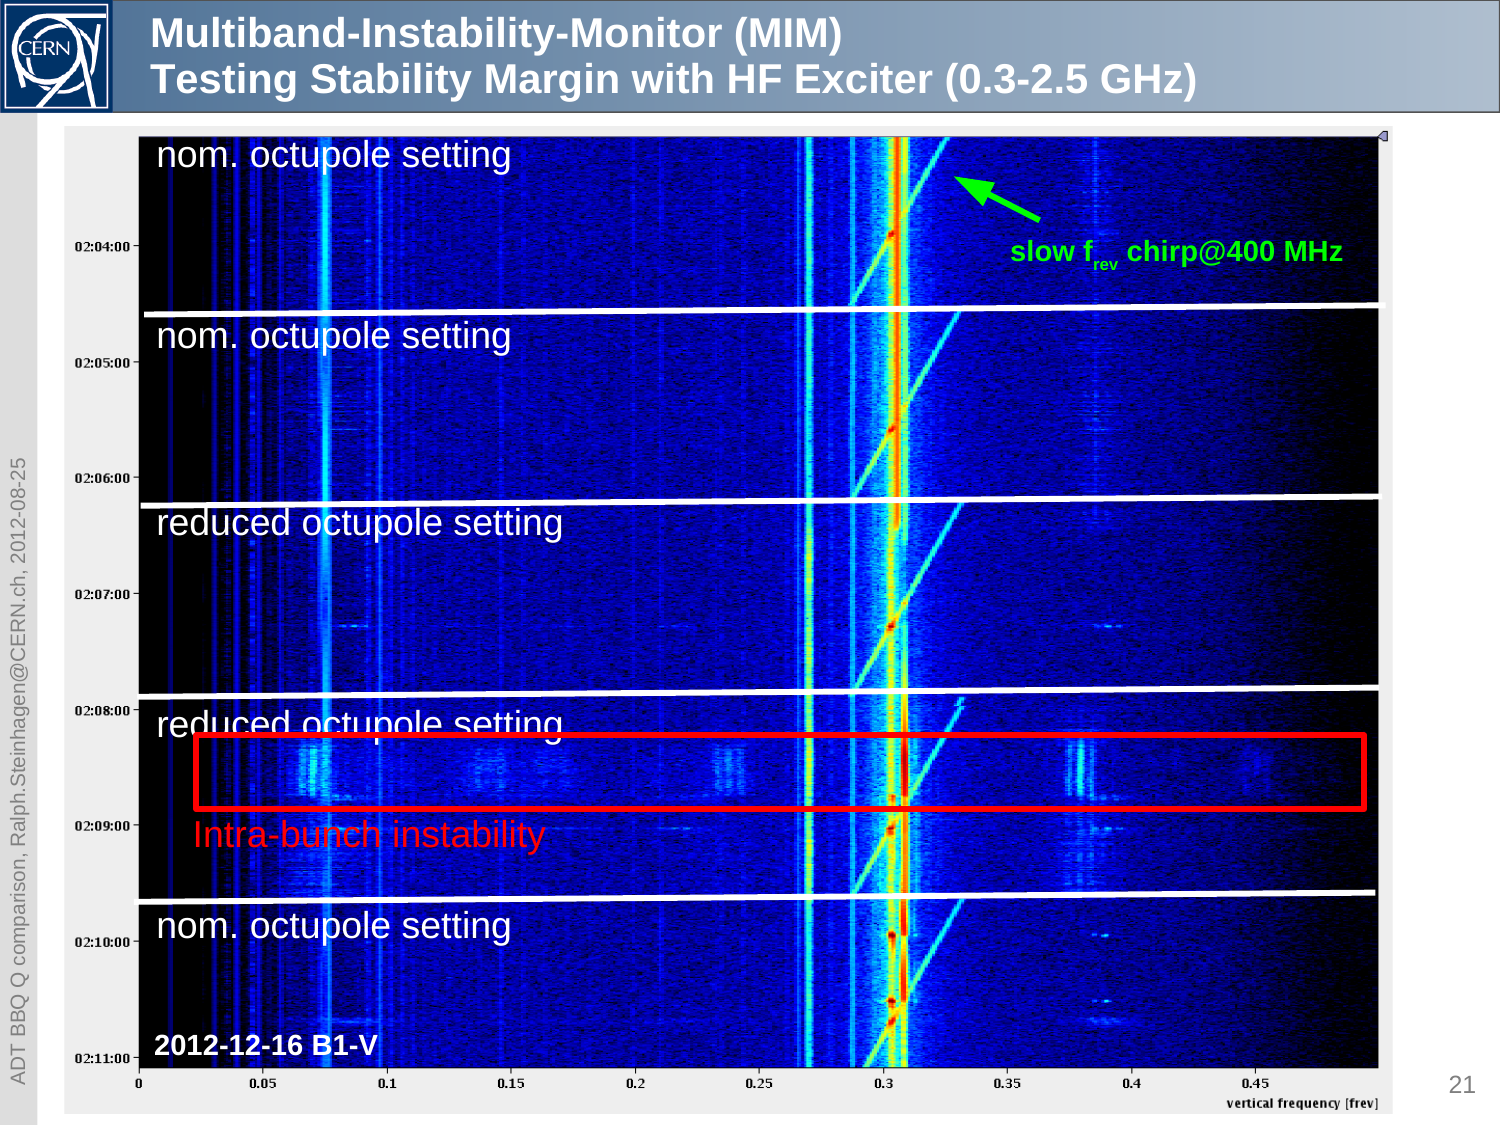

# Multiband-Instability-Monitor (MIM) Testing Stability Margin with HF Exciter (0.3-2.5 GHz)
nom. octupole setting
nom. octupole setting
reduced octupole setting
reduced octupole setting
nom. octupole setting
slow frev chirp@400 MHz
Intra-bunch instability
2012-12-16 B1-V